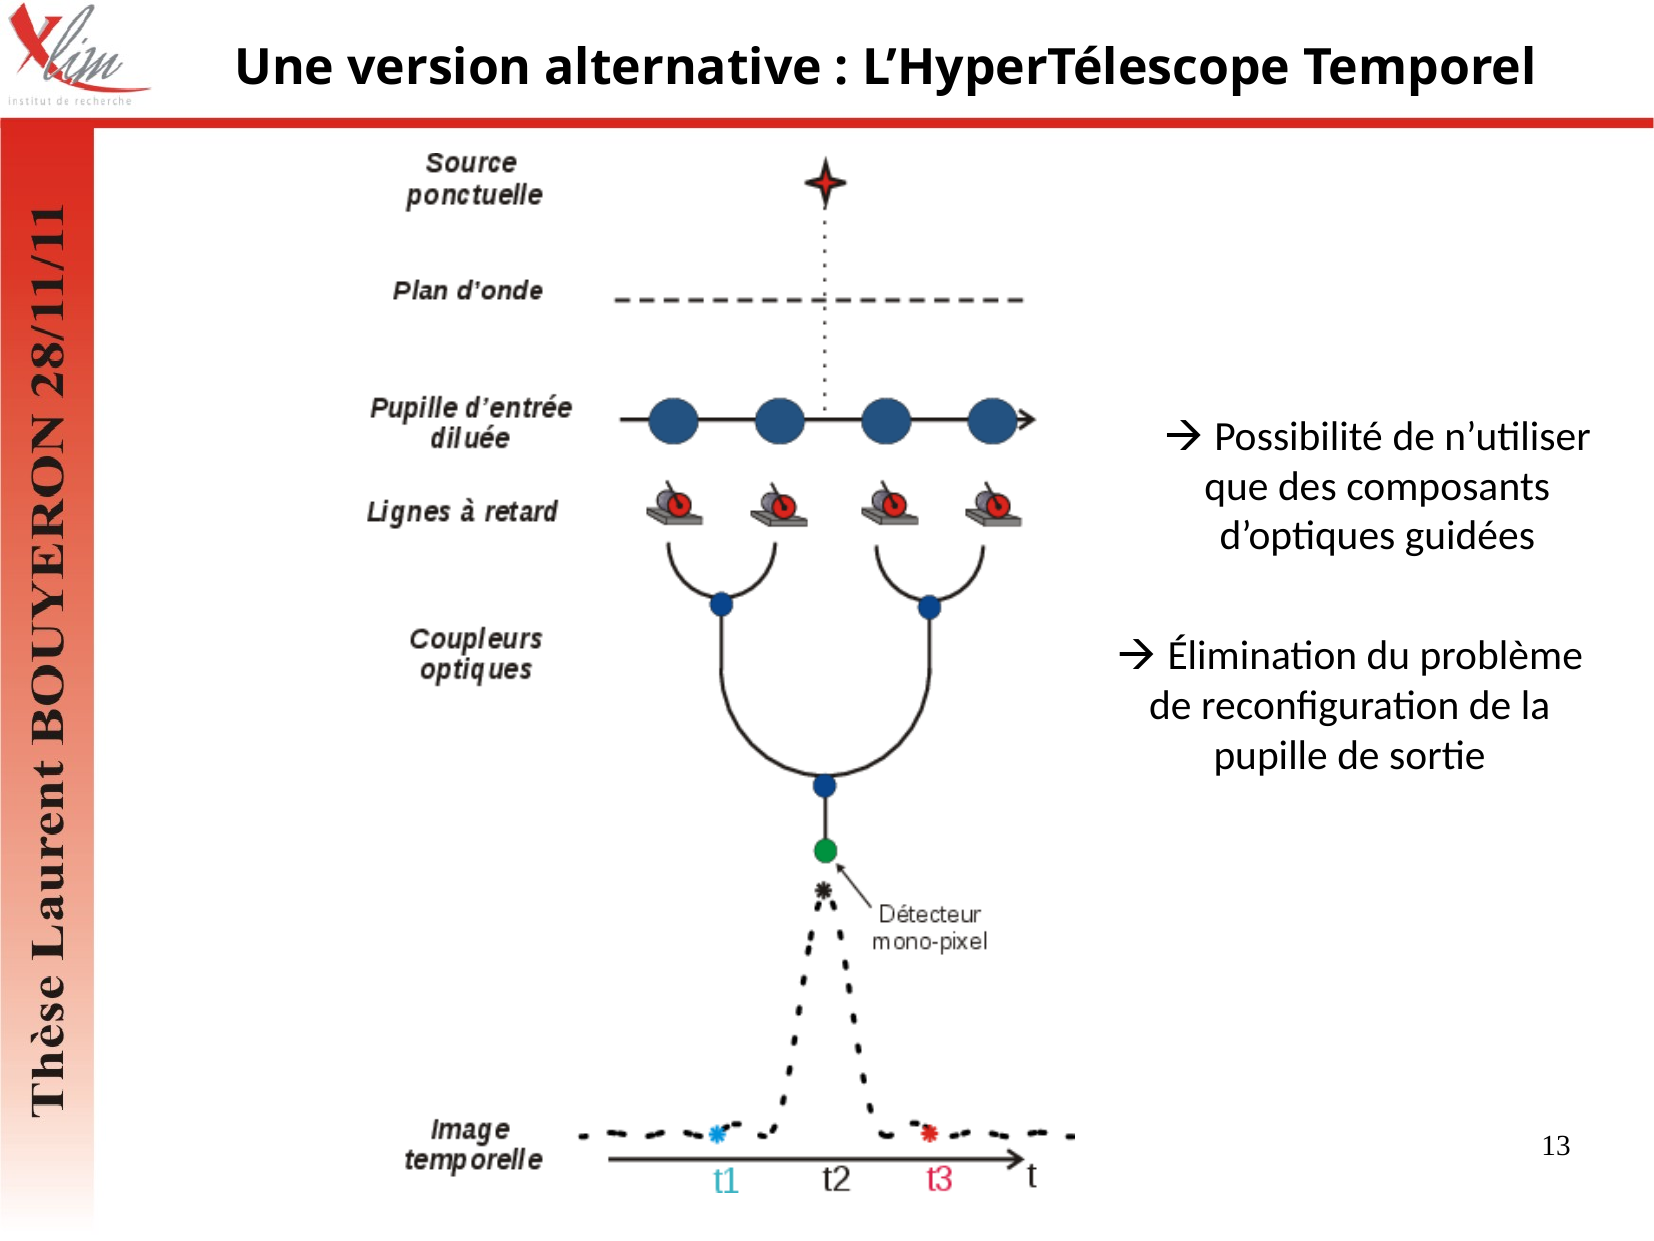

Une version alternative : L’HyperTélescope Temporel
 Possibilité de n’utiliser que des composants d’optiques guidées
 Élimination du problème de reconfiguration de la pupille de sortie
13